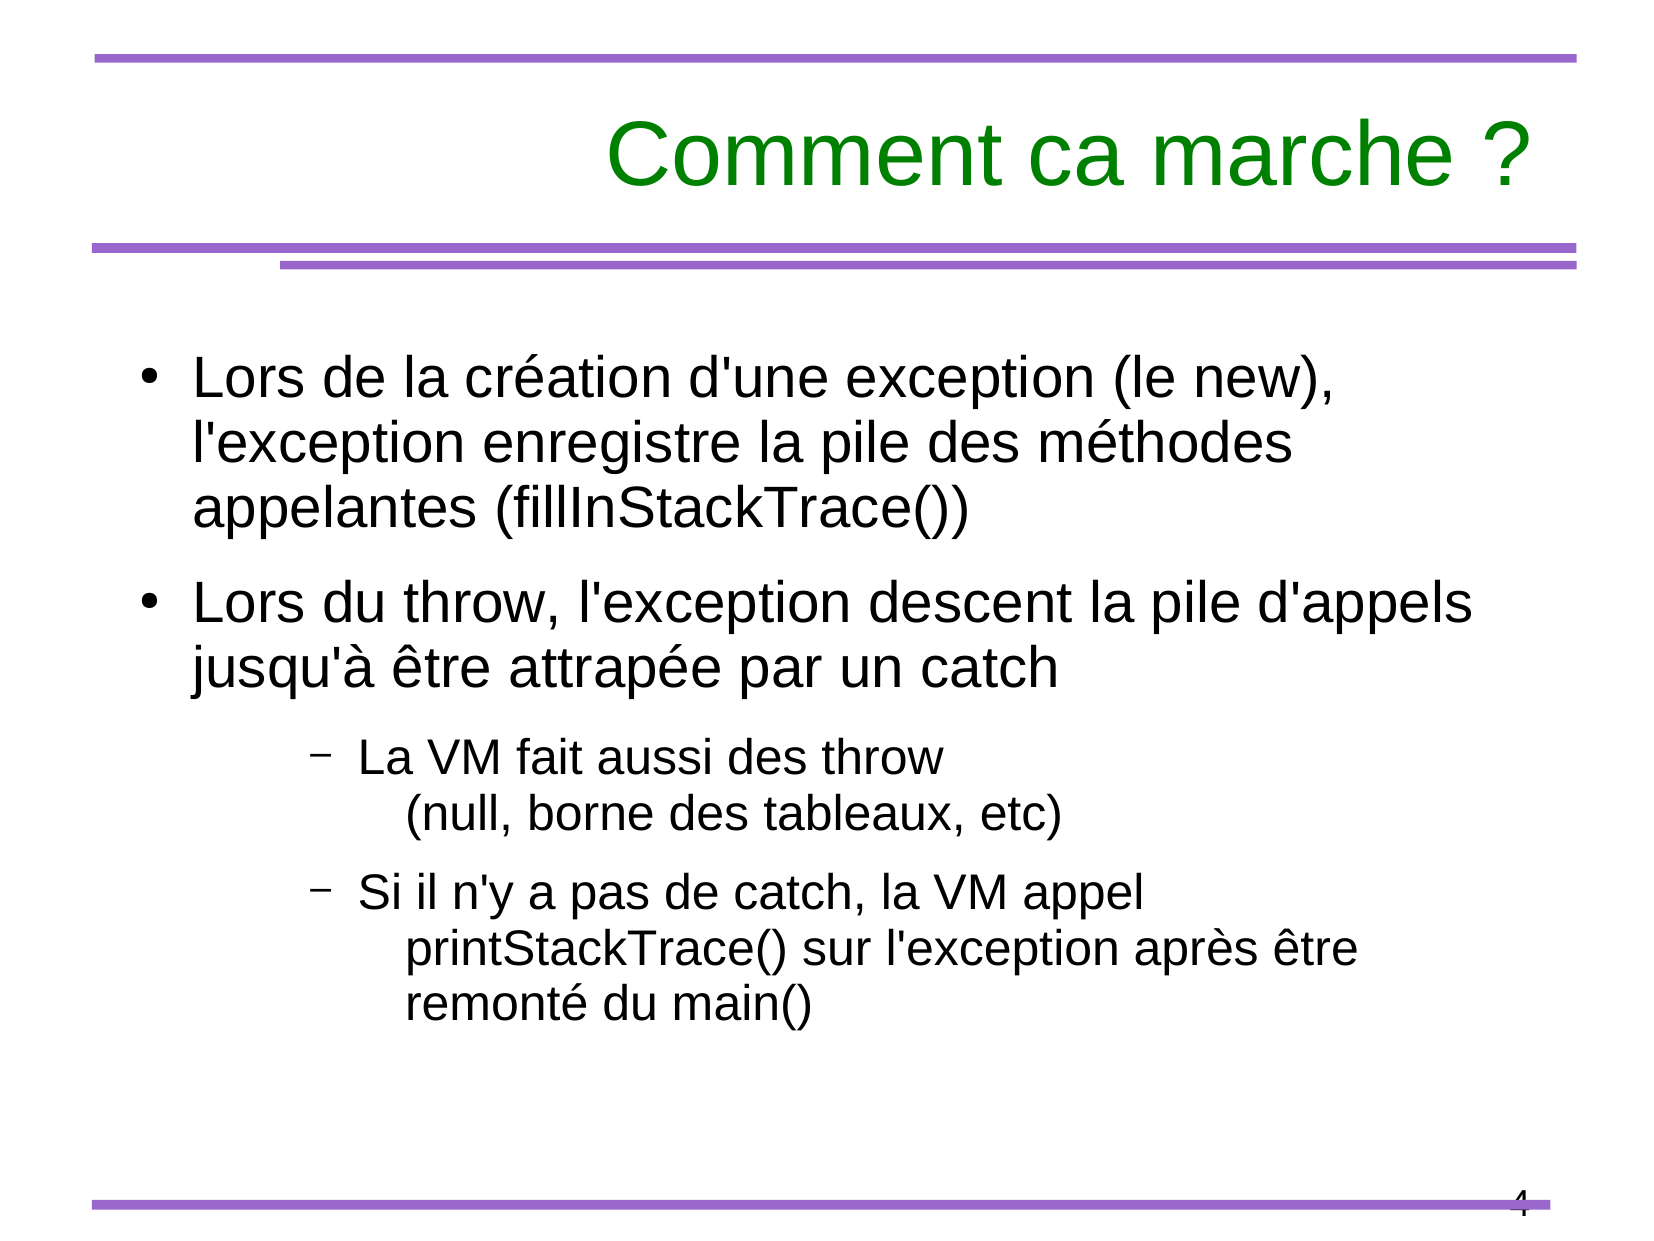

# Comment ca marche ?
Lors de la création d'une exception (le new), l'exception enregistre la pile des méthodes appelantes (fillInStackTrace())
Lors du throw, l'exception descent la pile d'appels jusqu'à être attrapée par un catch
La VM fait aussi des throw
(null, borne des tableaux, etc)
Si il n'y a pas de catch, la VM appel printStackTrace() sur l'exception après être remonté du main()